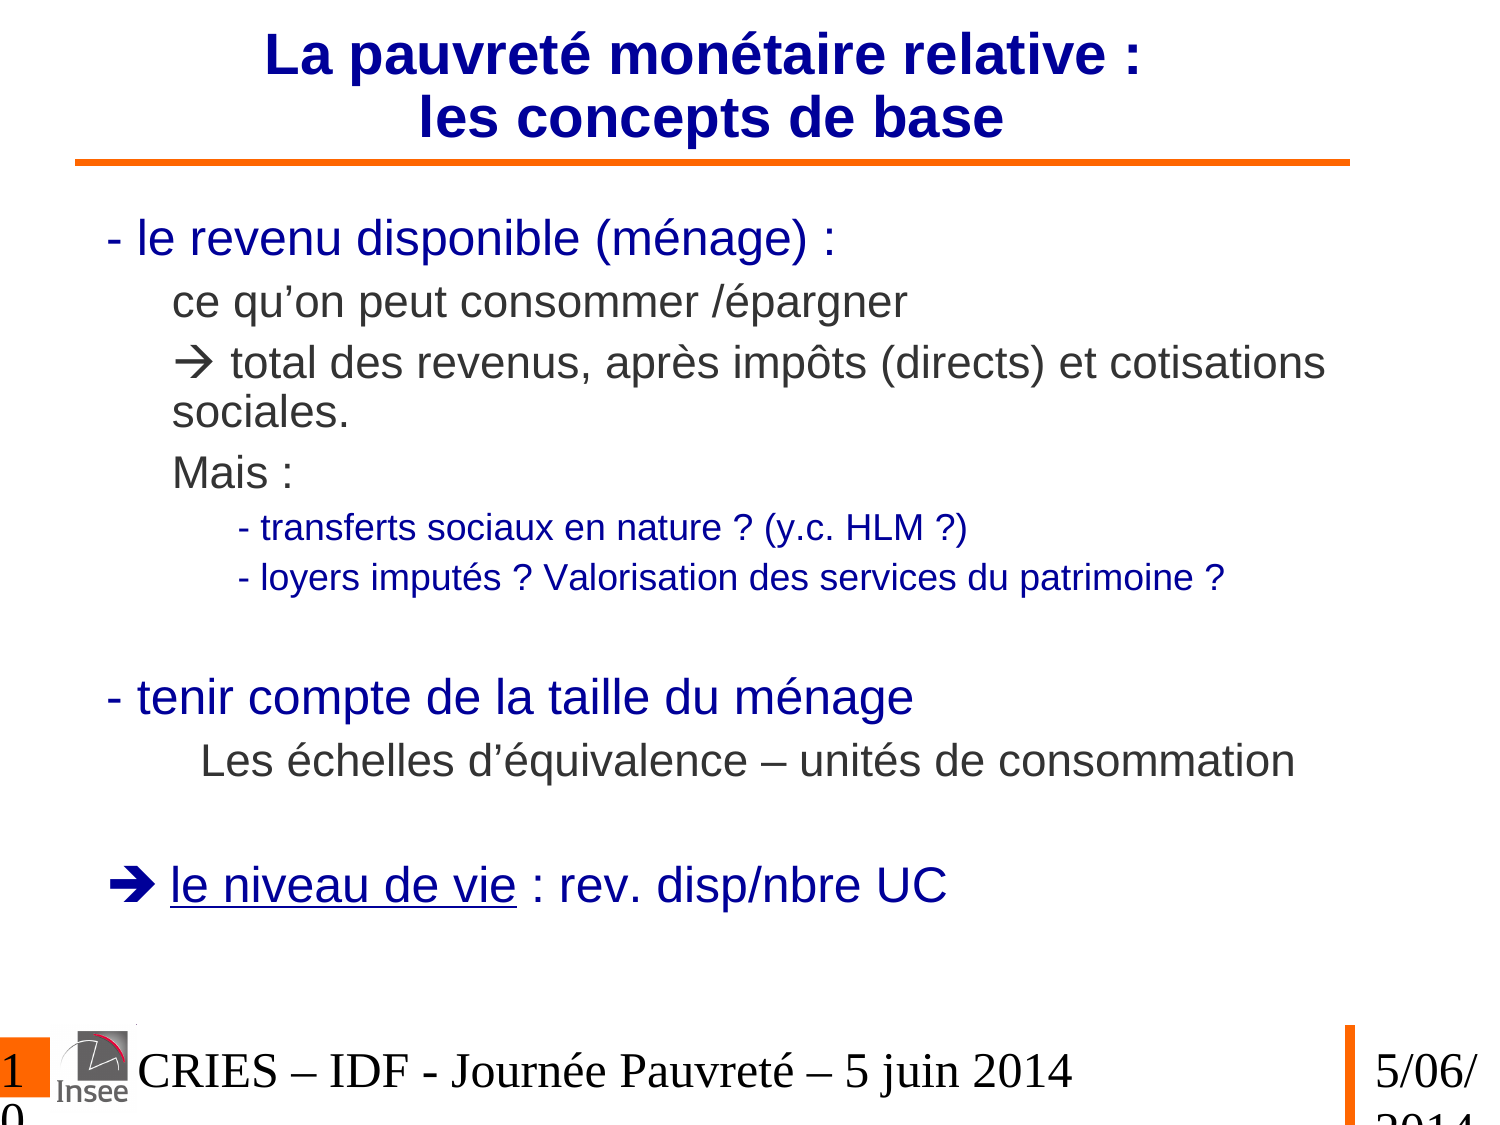

# La pauvreté monétaire relative : les concepts de base
- le revenu disponible (ménage) :
ce qu’on peut consommer /épargner
 total des revenus, après impôts (directs) et cotisations sociales.
Mais :
- transferts sociaux en nature ? (y.c. HLM ?)
- loyers imputés ? Valorisation des services du patrimoine ?
	- tenir compte de la taille du ménage
		Les échelles d’équivalence – unités de consommation
	 le niveau de vie : rev. disp/nbre UC
10
Titre du diaporama
Date